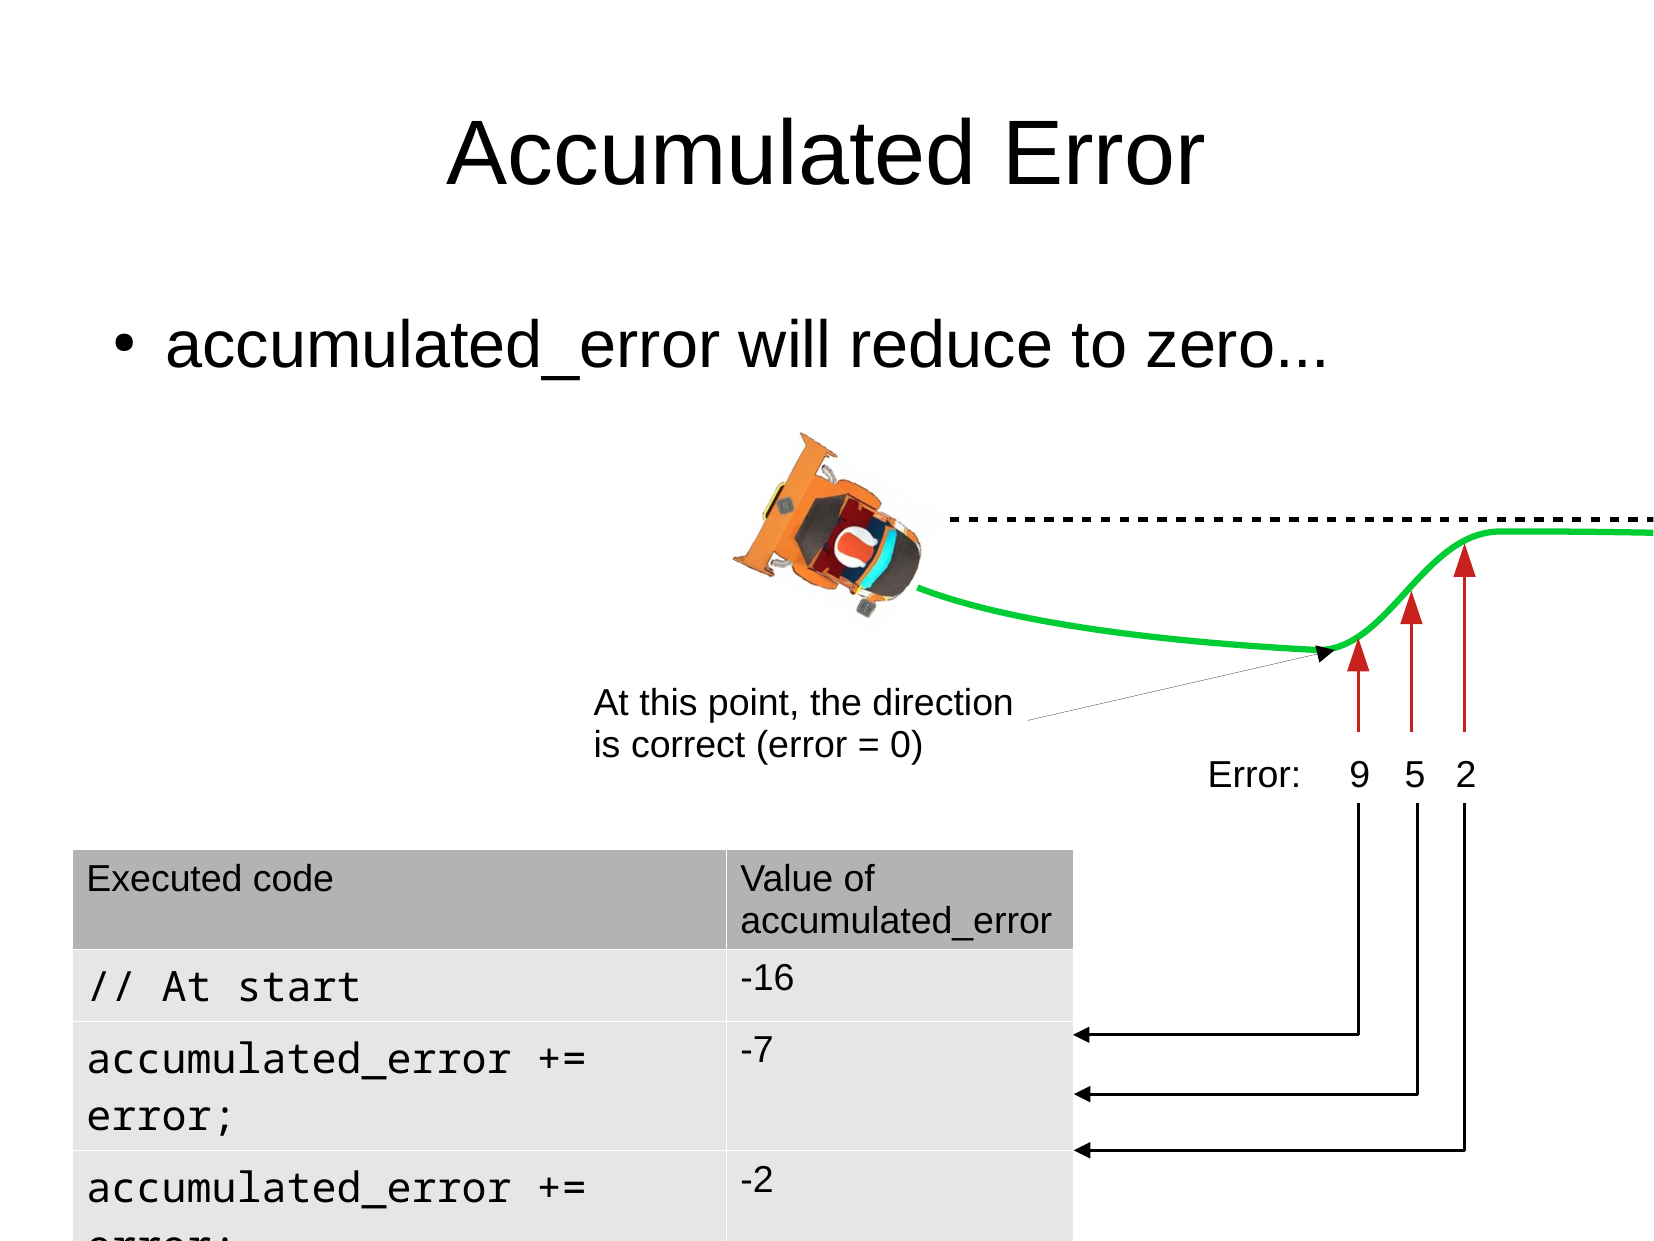

# Accumulated Error
accumulated_error will reduce to zero...
At this point, the direction
is correct (error = 0)
Error:
9
5
2
| Executed code | Value of accumulated\_error |
| --- | --- |
| // At start | -16 |
| accumulated\_error += error; | -7 |
| accumulated\_error += error; | -2 |
| accumulated\_error += error; | 0 |